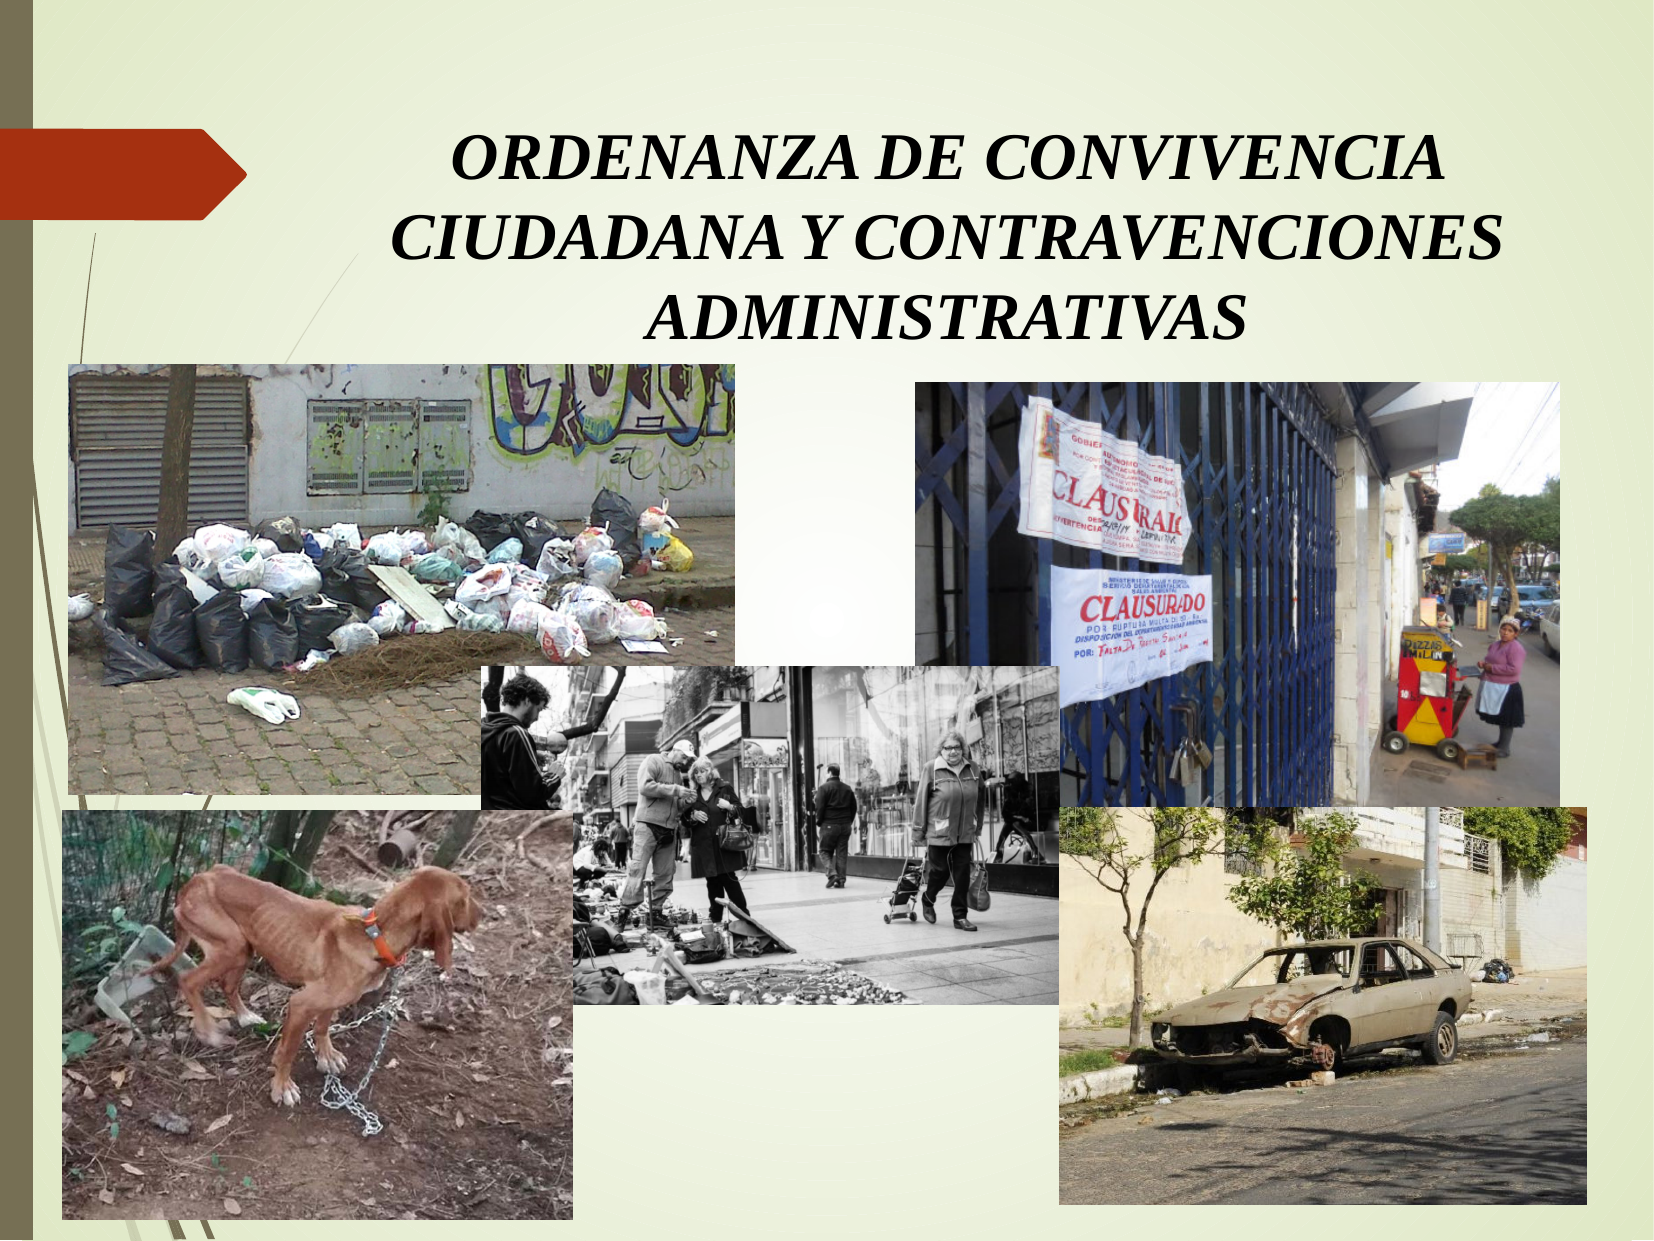

# ORDENANZA DE CONVIVENCIA CIUDADANA Y CONTRAVENCIONES ADMINISTRATIVAS